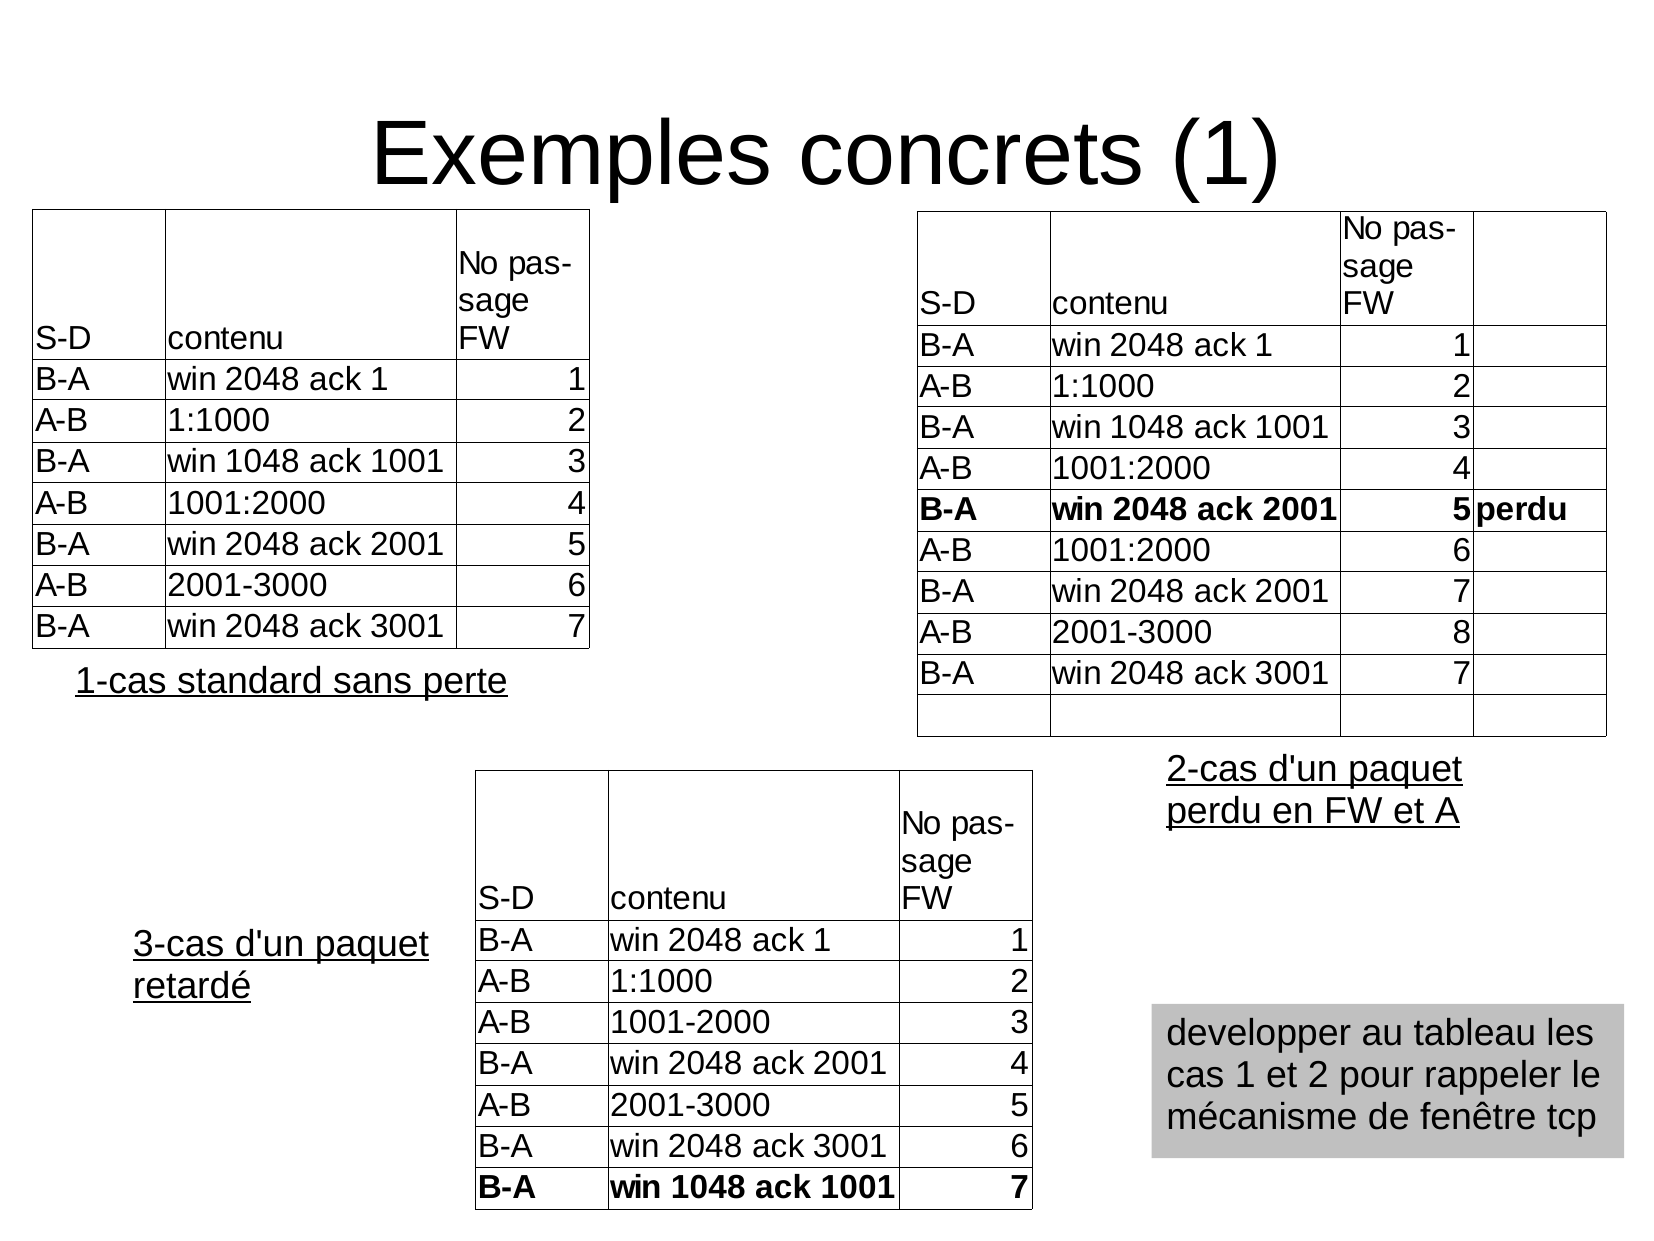

# Exemples concrets (1)
1-cas standard sans perte
2-cas d'un paquet perdu en FW et A
3-cas d'un paquet
retardé
developper au tableau les cas 1 et 2 pour rappeler le mécanisme de fenêtre tcp